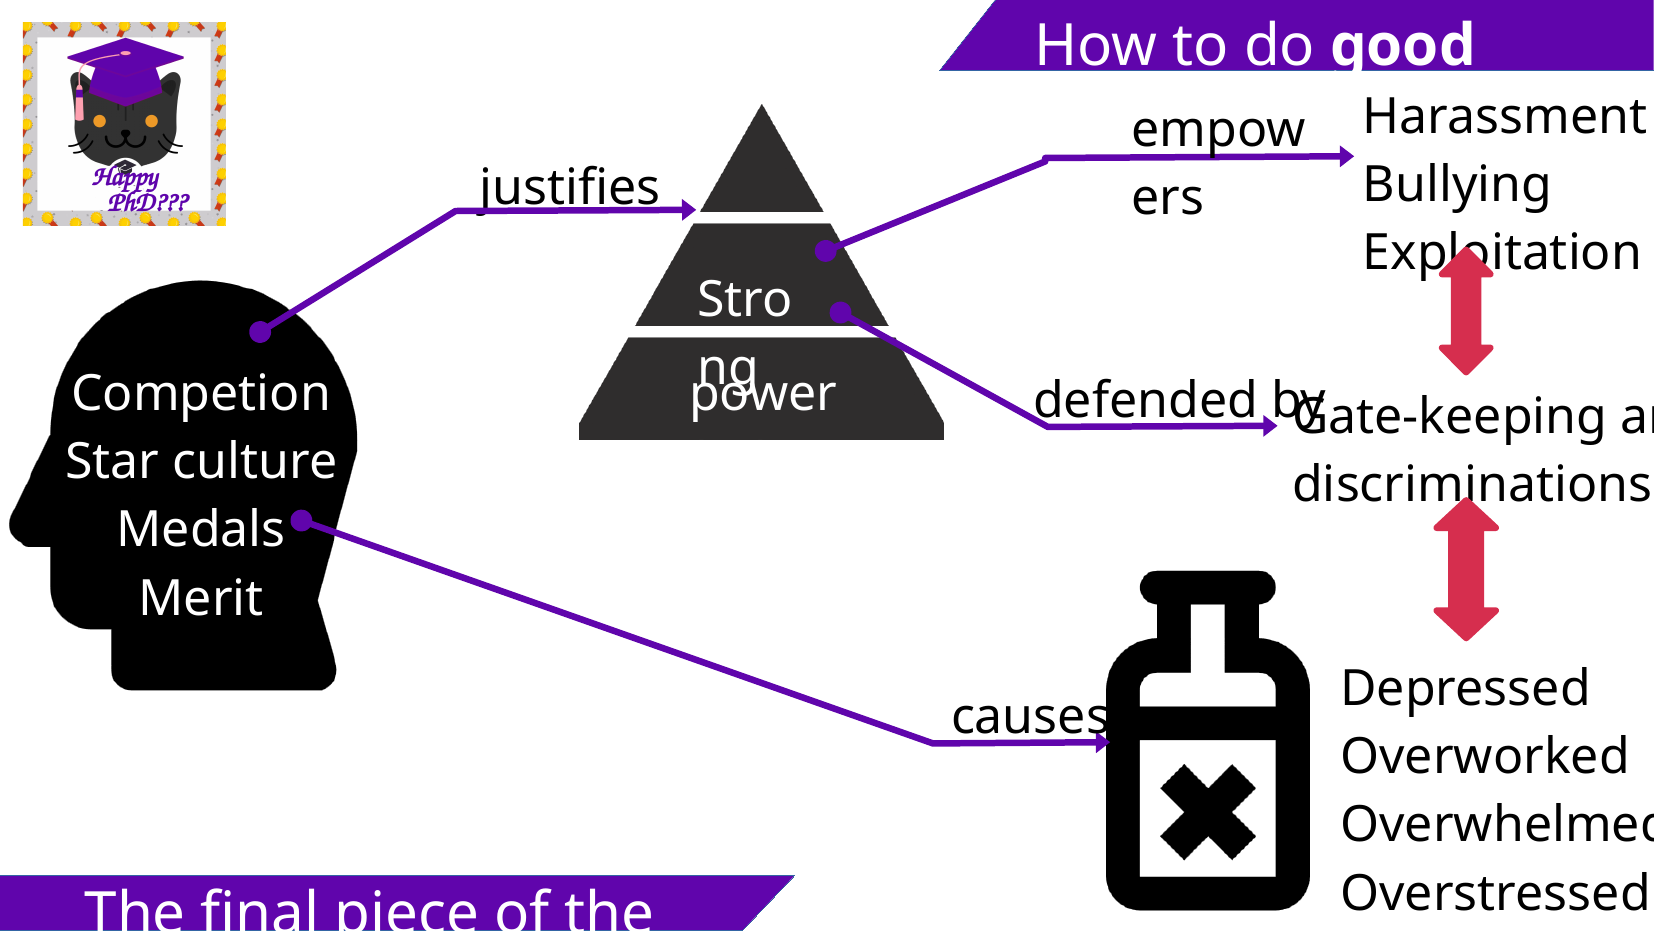

Harassment
Bullying
Exploitation
empowers
Strong
 power imbalance
justifies
Competion
Star culture
Medals
Merit
defended by
Gate-keeping and
discriminations
Depressed
Overworked
Overwhelmed
Overstressed
causes
The final piece of the puzzle